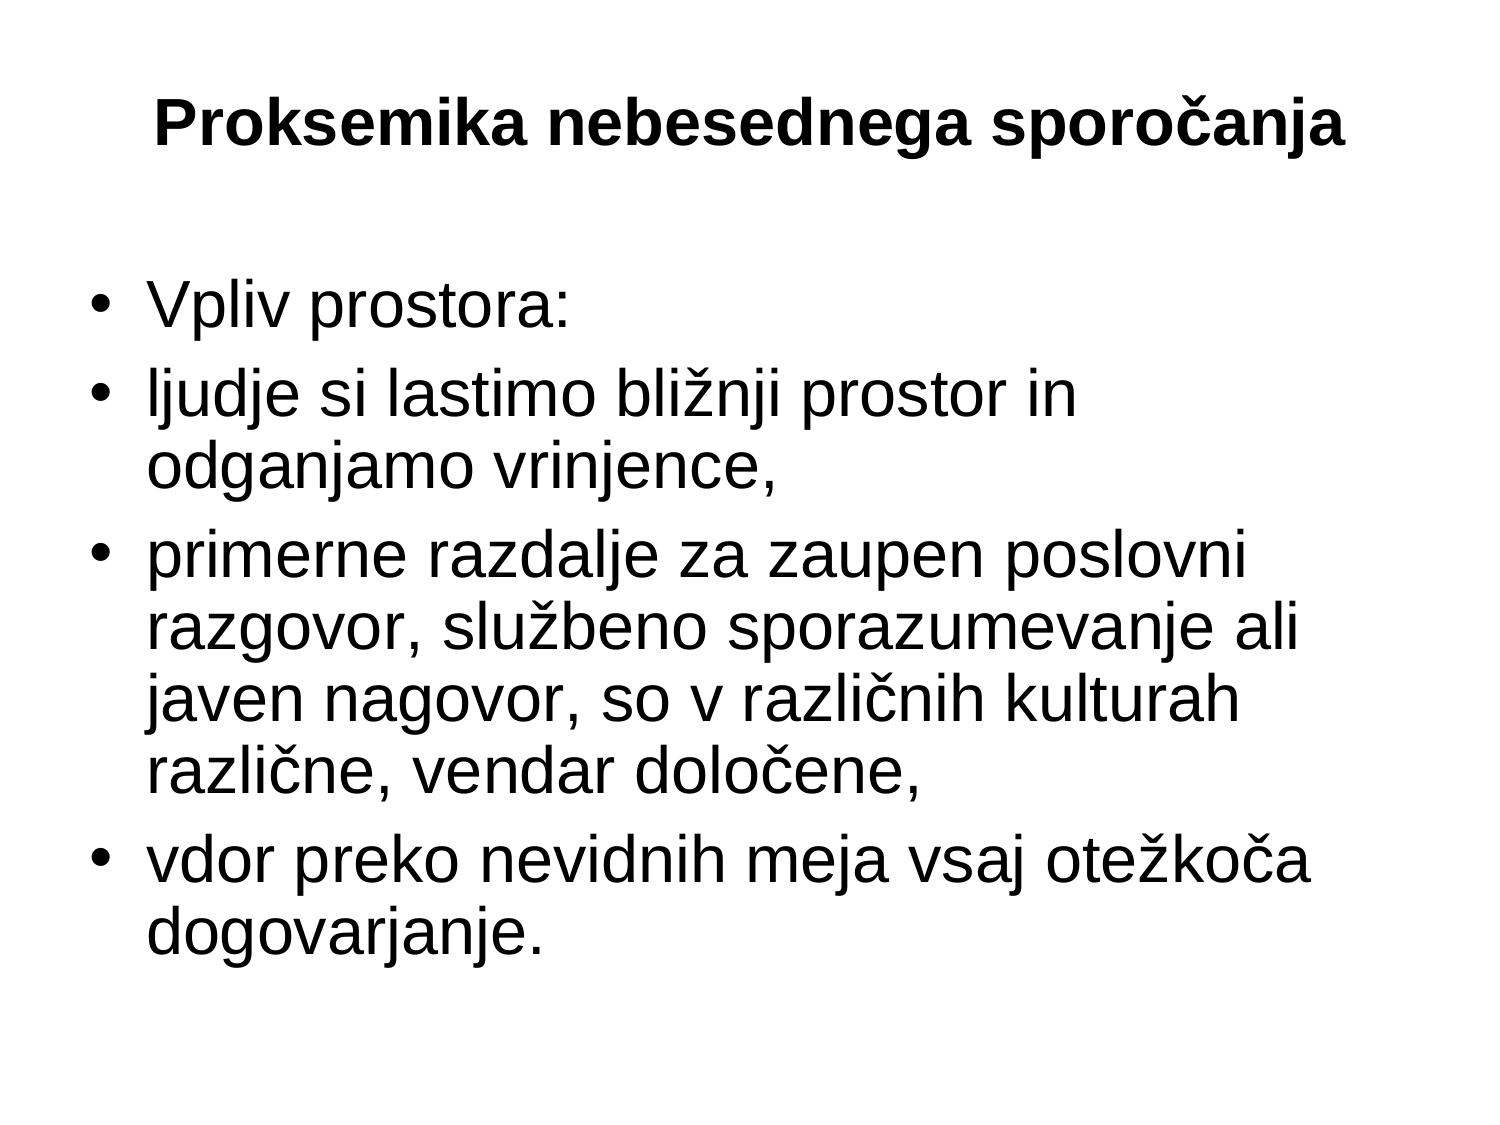

# Proksemika nebesednega sporočanja
Vpliv prostora:
ljudje si lastimo bližnji prostor in odganjamo vrinjence,
primerne razdalje za zaupen poslovni razgovor, službeno sporazumevanje ali javen nagovor, so v različnih kulturah različne, vendar določene,
vdor preko nevidnih meja vsaj otežkoča dogovarjanje.